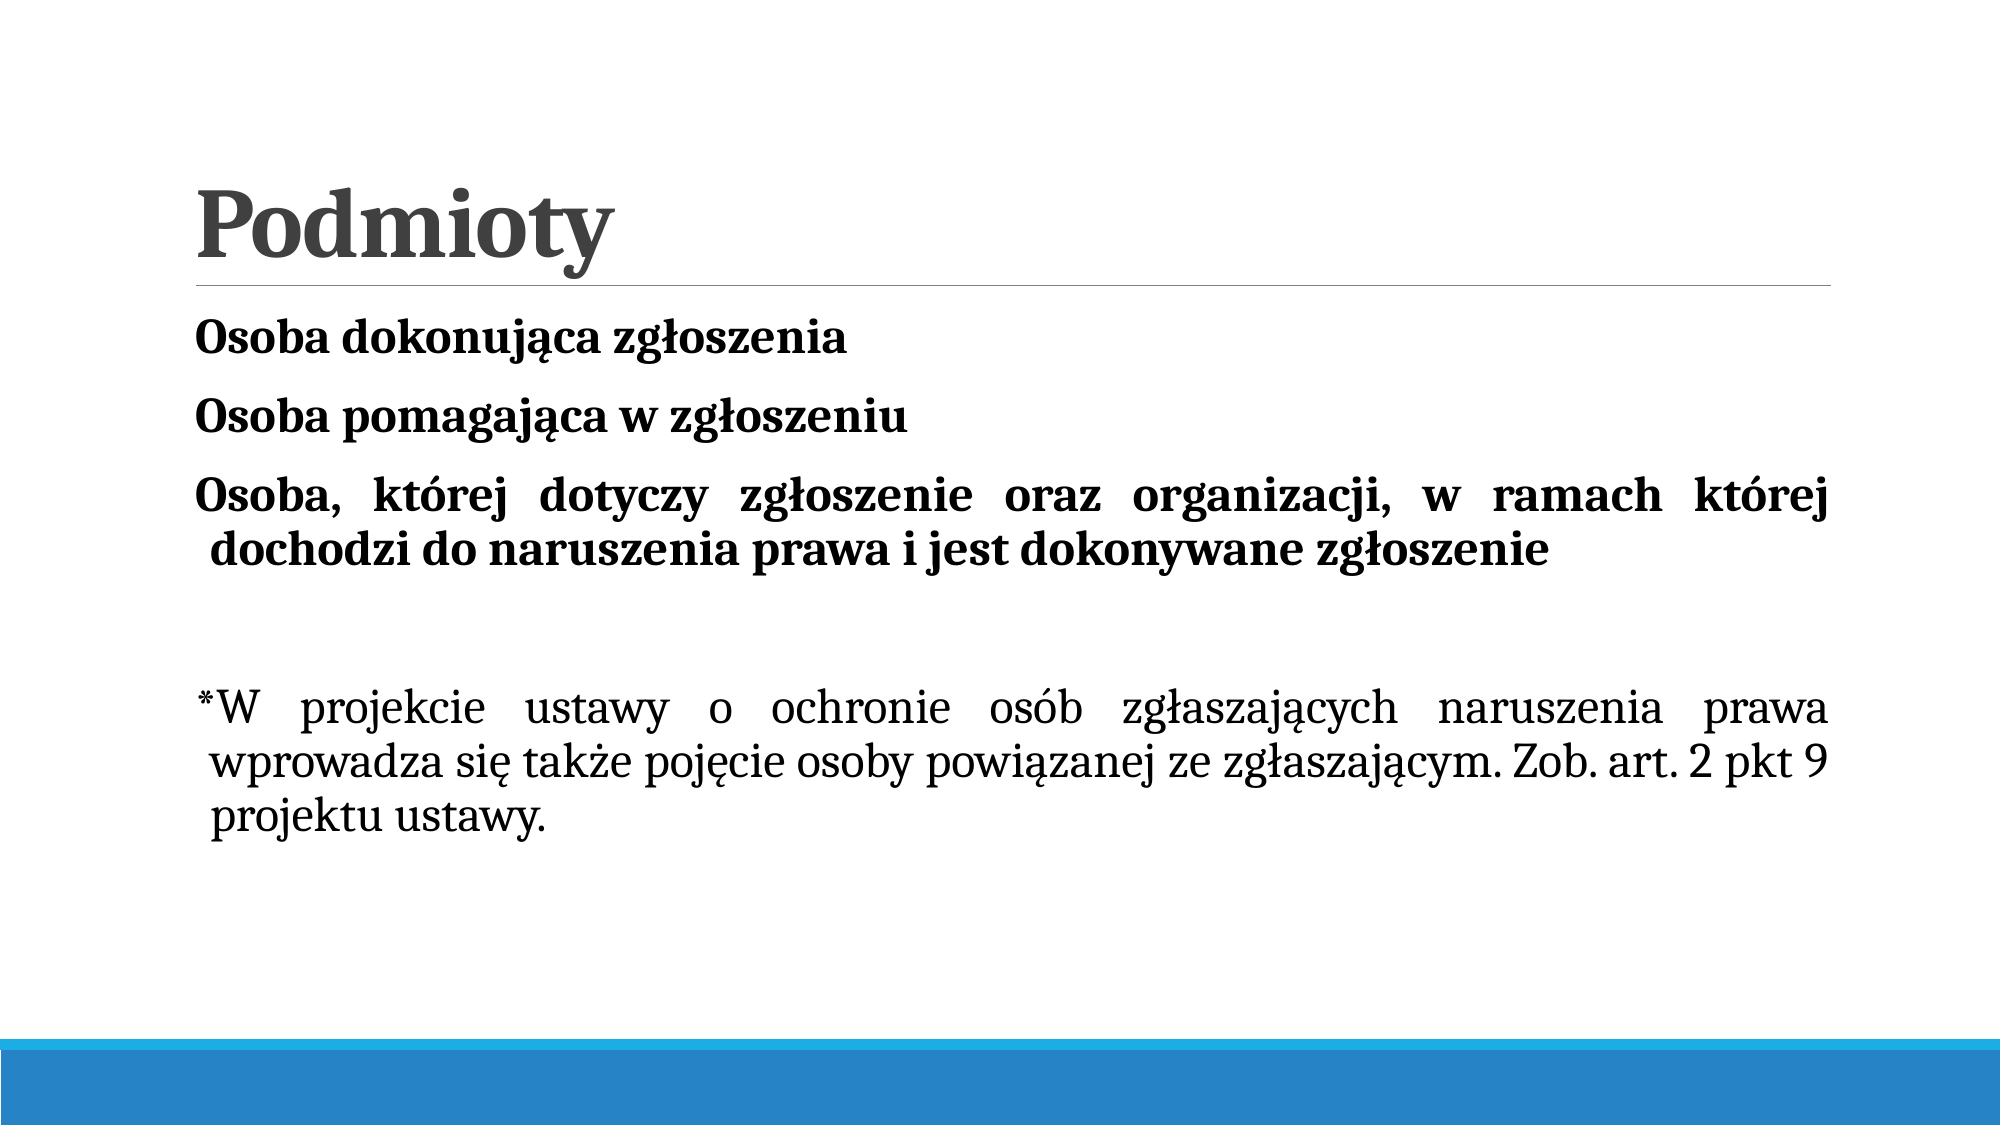

# Podmioty
Osoba dokonująca zgłoszenia
Osoba pomagająca w zgłoszeniu
Osoba, której dotyczy zgłoszenie oraz organizacji, w ramach której dochodzi do naruszenia prawa i jest dokonywane zgłoszenie
*W projekcie ustawy o ochronie osób zgłaszających naruszenia prawa wprowadza się także pojęcie osoby powiązanej ze zgłaszającym. Zob. art. 2 pkt 9 projektu ustawy.